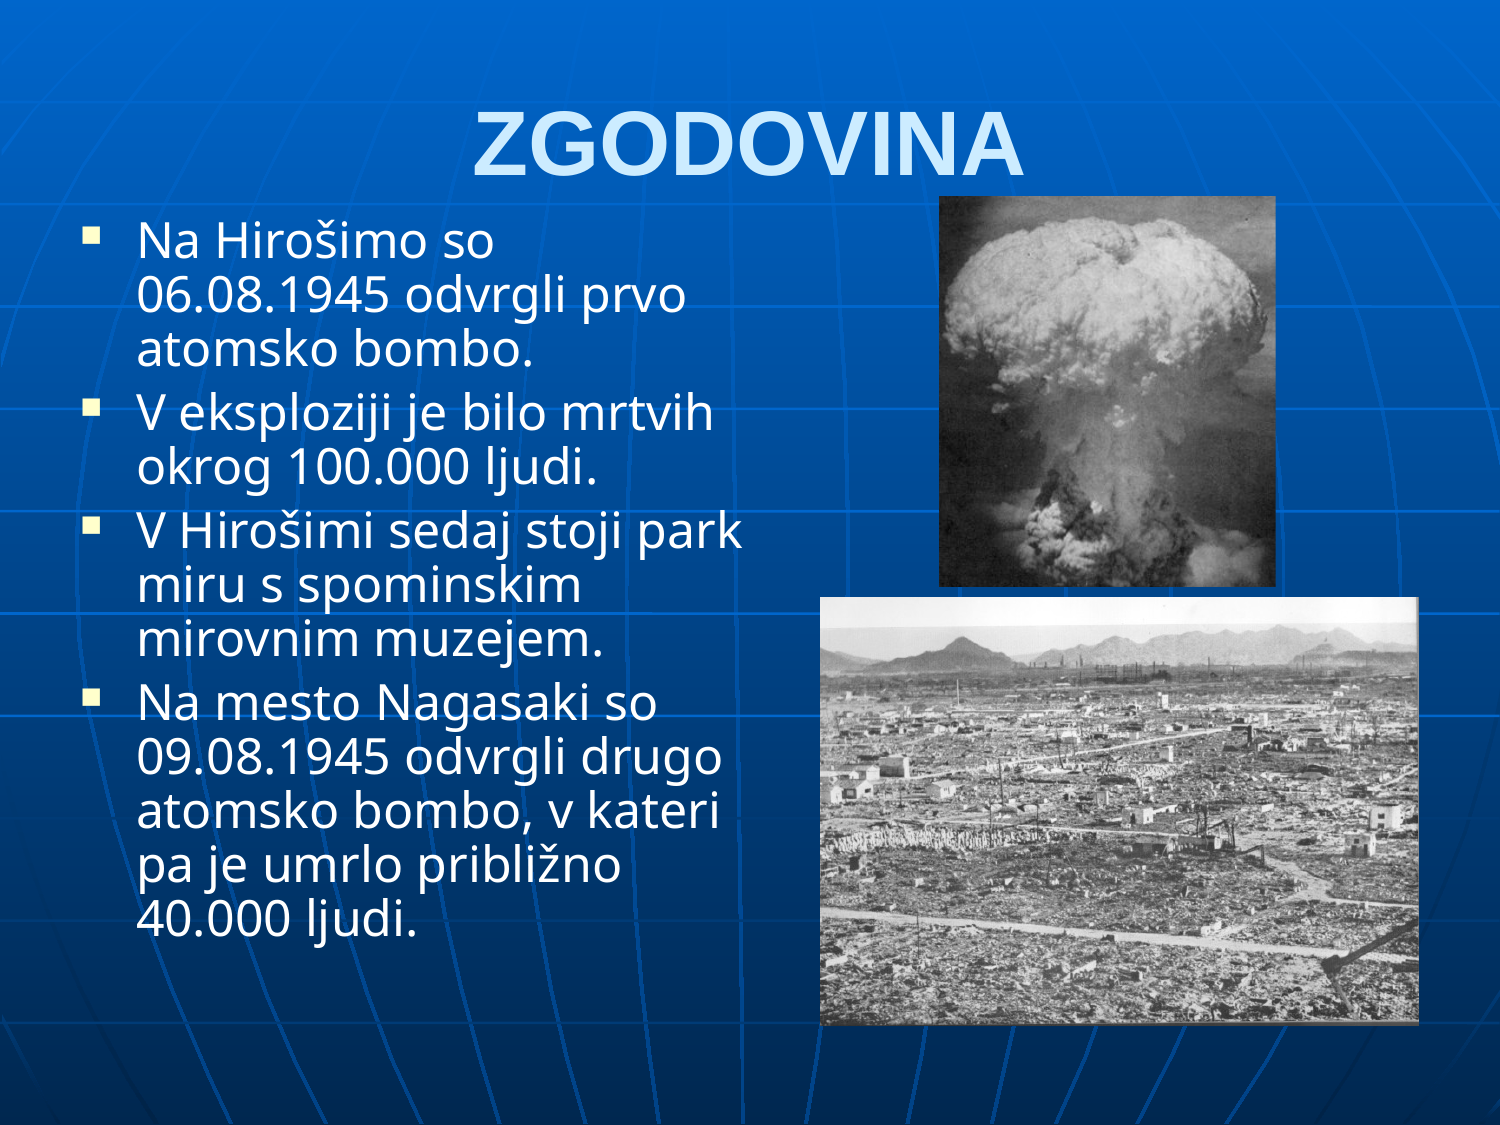

# ZGODOVINA
Na Hirošimo so 06.08.1945 odvrgli prvo atomsko bombo.
V eksploziji je bilo mrtvih okrog 100.000 ljudi.
V Hirošimi sedaj stoji park miru s spominskim mirovnim muzejem.
Na mesto Nagasaki so 09.08.1945 odvrgli drugo atomsko bombo, v kateri pa je umrlo približno 40.000 ljudi.